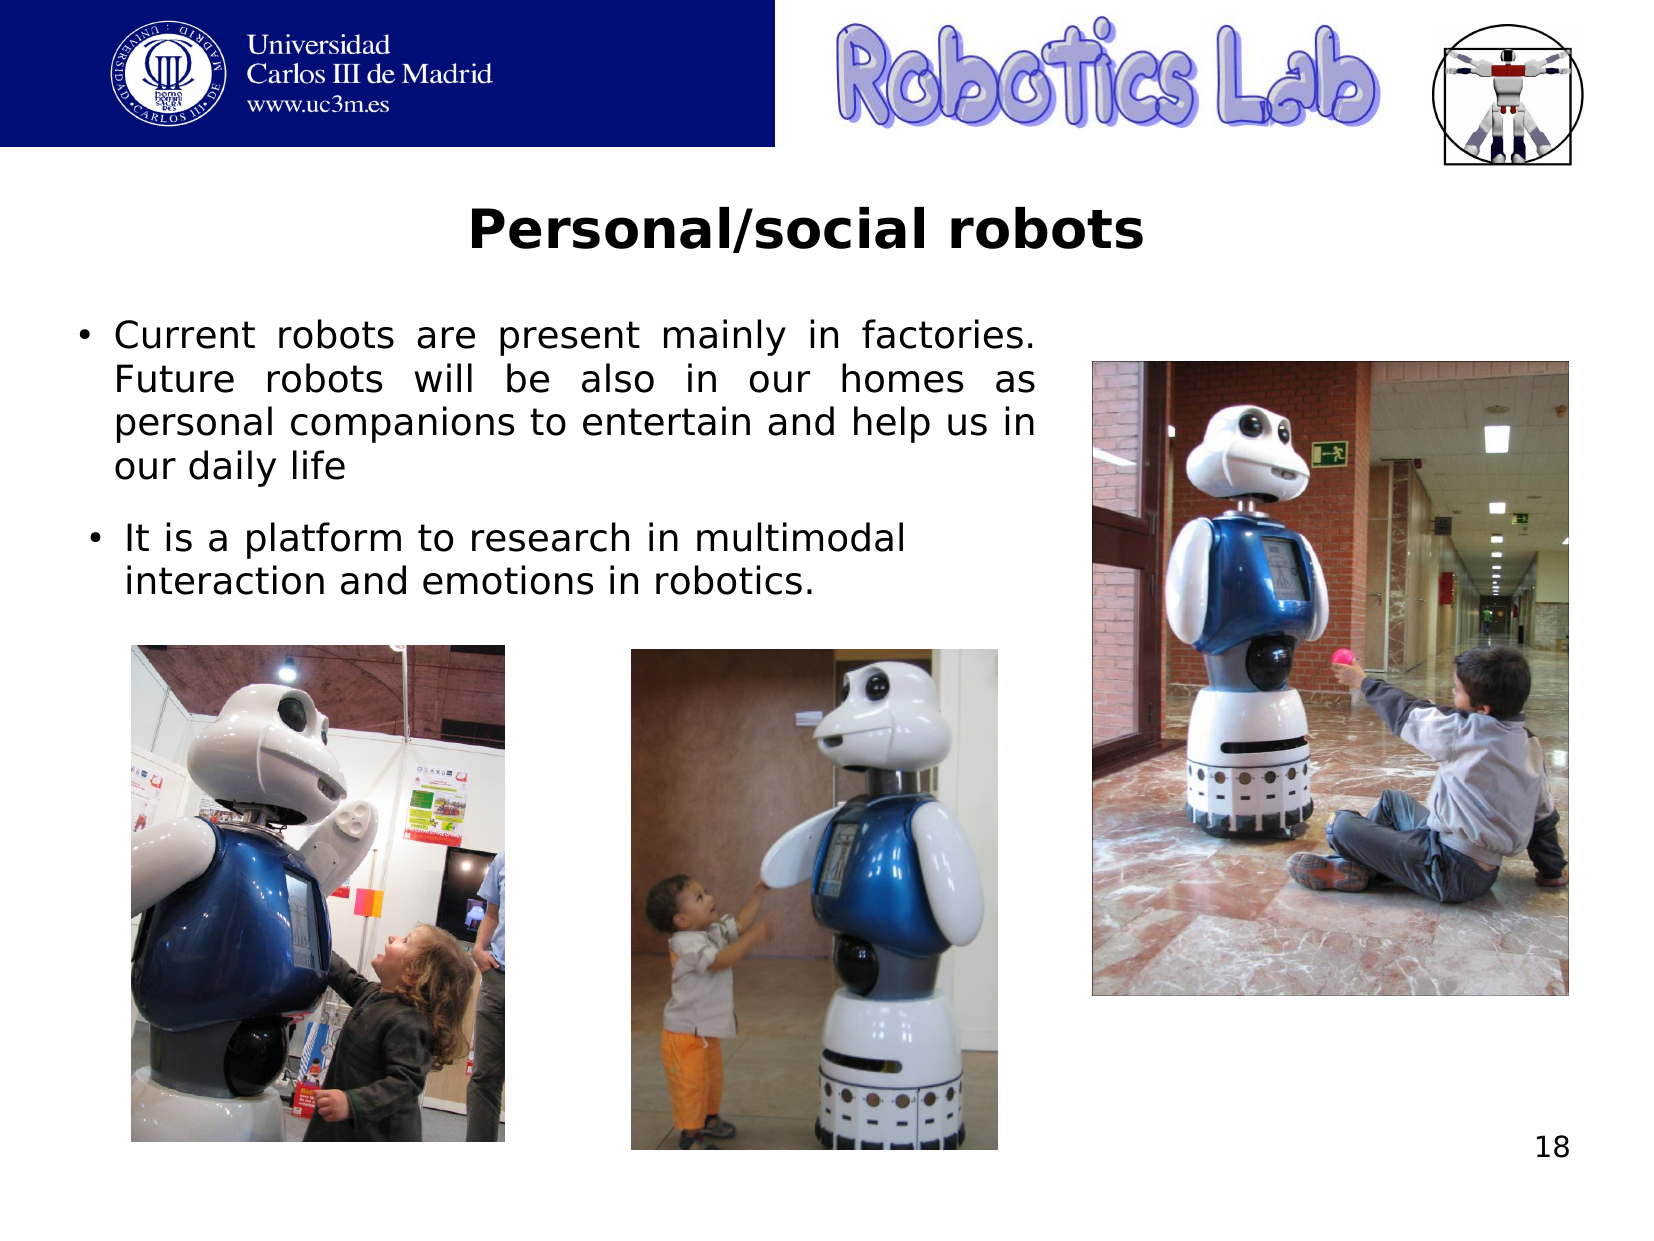

# Estructura Interdisciplinar e Internacional
Robotics Lab
Personal/social robots
Current robots are present mainly in factories. Future robots will be also in our homes as personal companions to entertain and help us in our daily life
It is a platform to research in multimodal interaction and emotions in robotics.
18